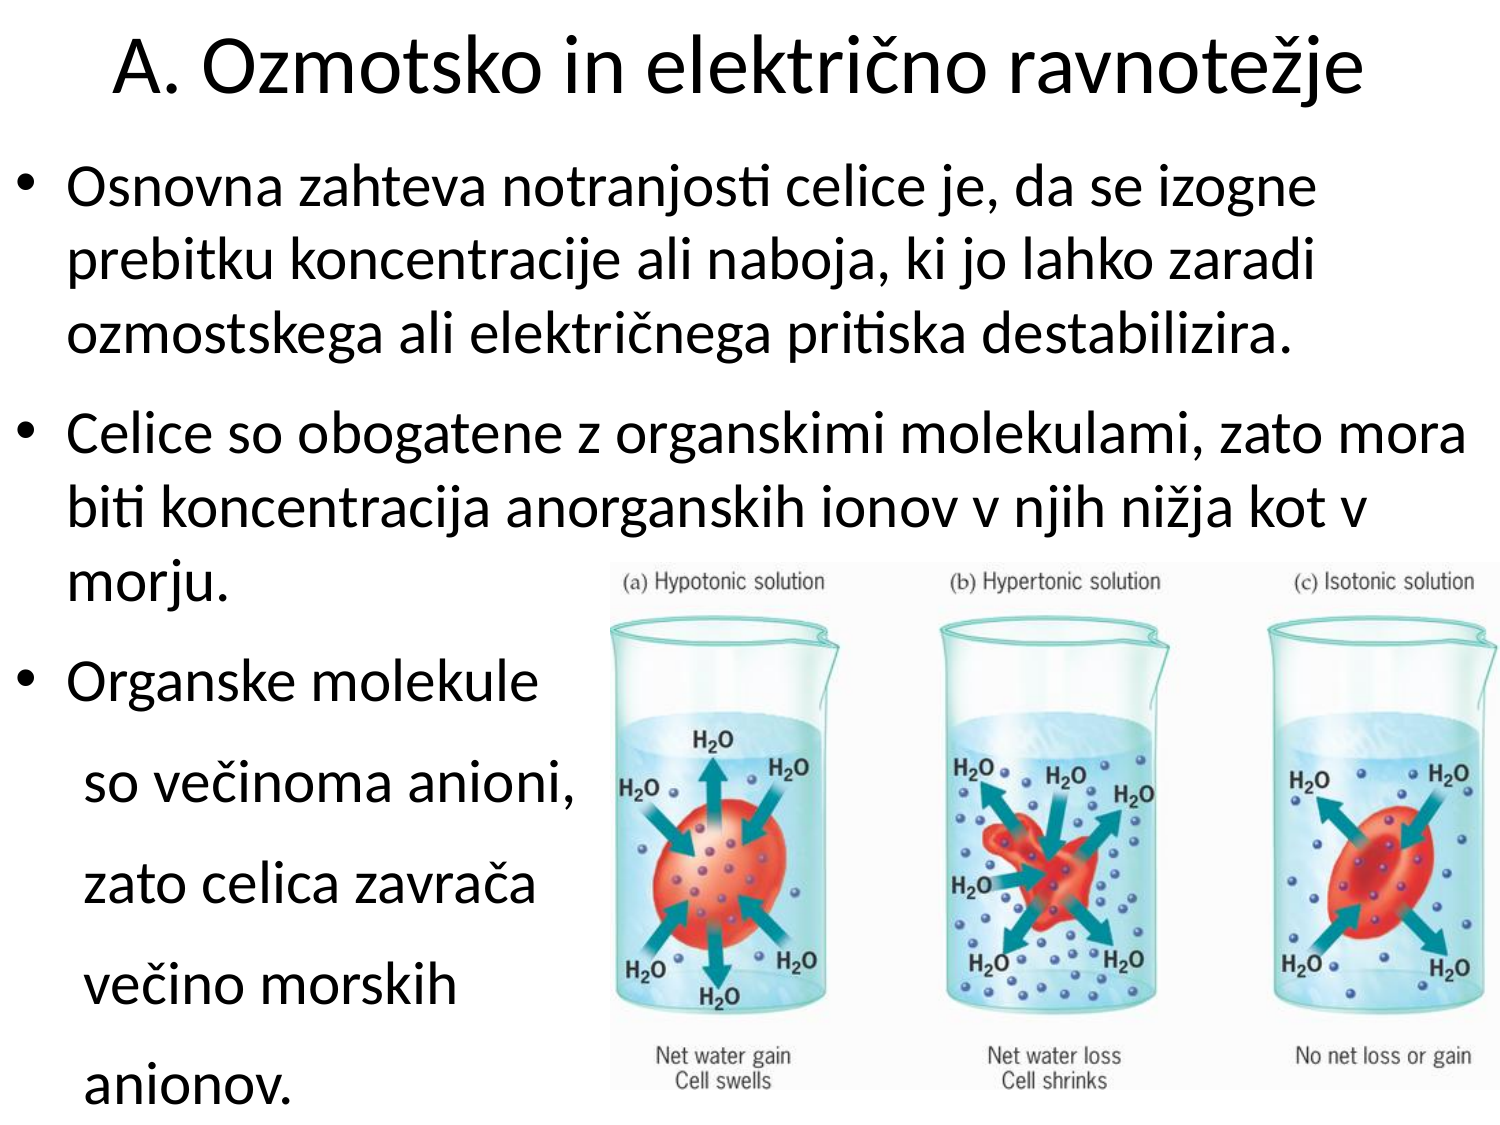

# A. Ozmotsko in električno ravnotežje
Osnovna zahteva notranjosti celice je, da se izogne prebitku koncentracije ali naboja, ki jo lahko zaradi ozmostskega ali električnega pritiska destabilizira.
Celice so obogatene z organskimi molekulami, zato mora biti koncentracija anorganskih ionov v njih nižja kot v morju.
Organske molekule
	so večinoma anioni,
	zato celica zavrača
	večino morskih
	anionov.